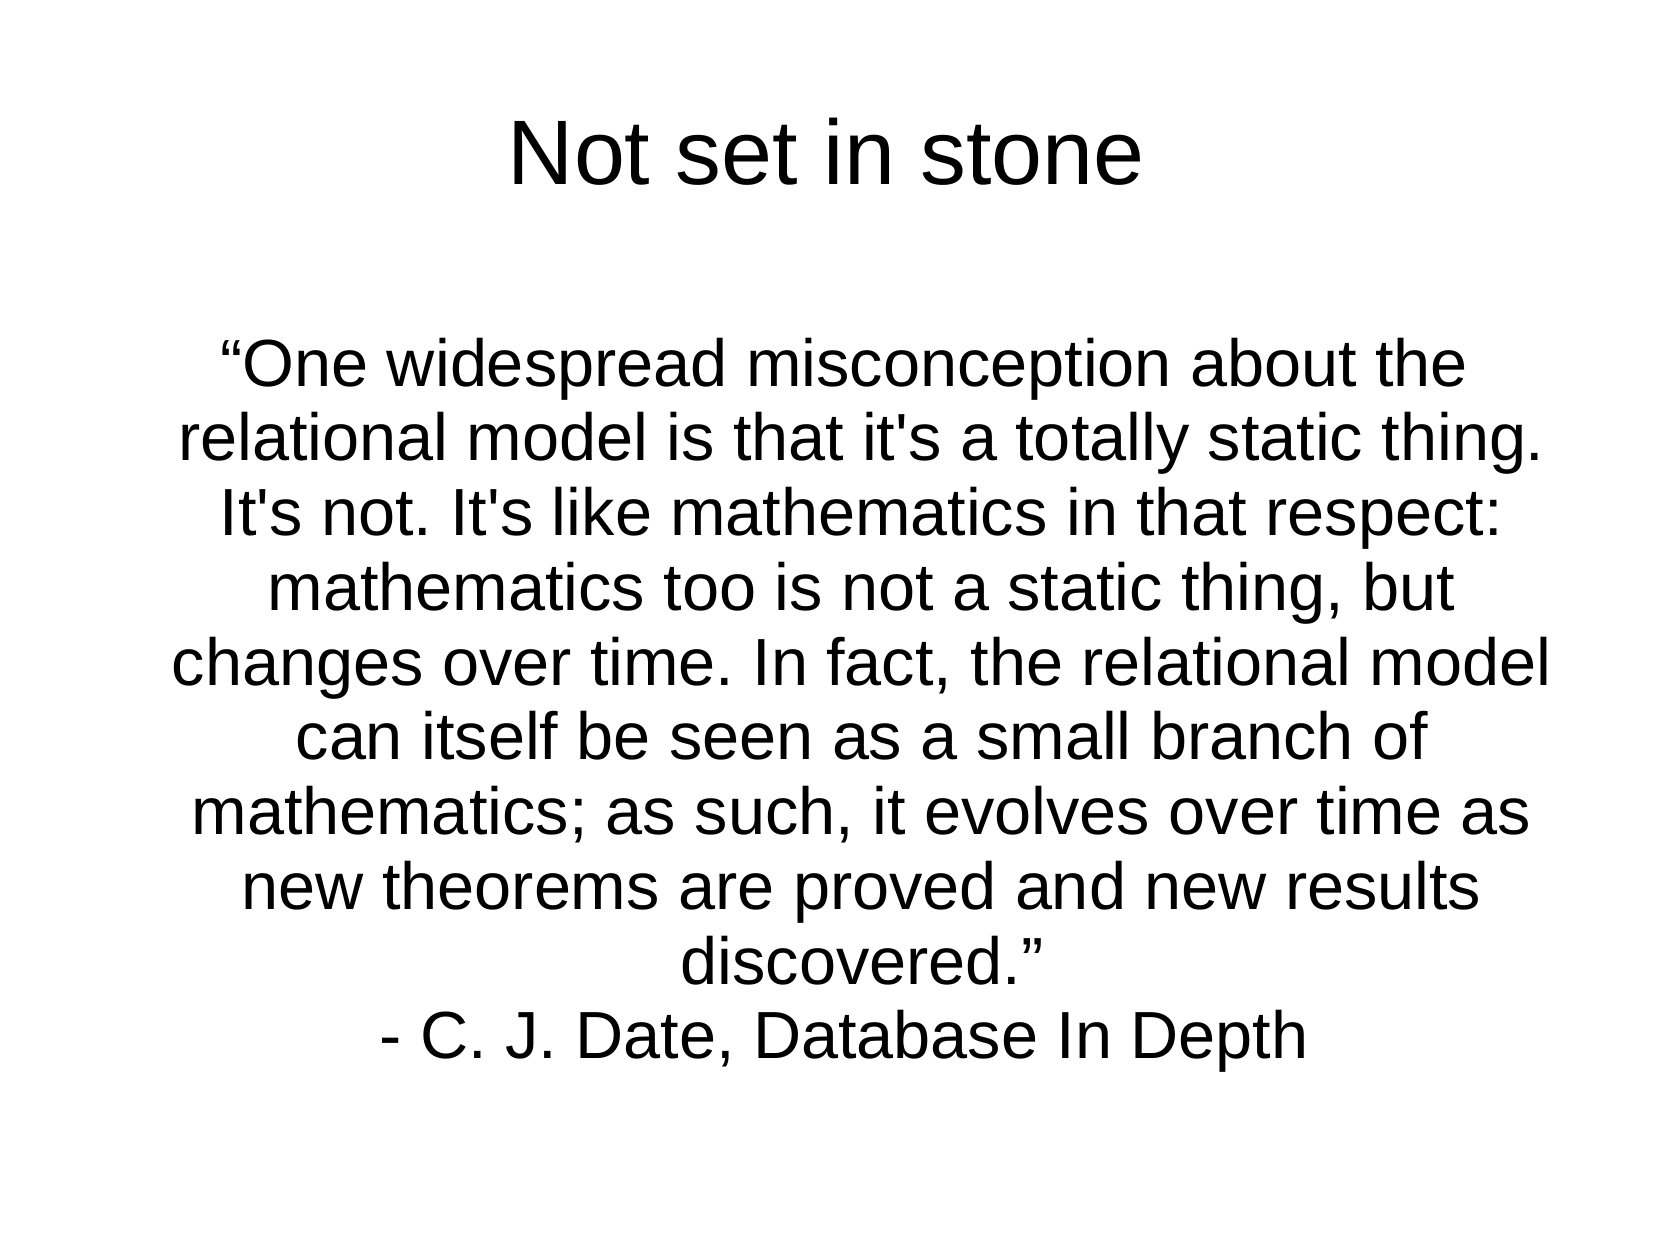

# Not set in stone
“One widespread misconception about the relational model is that it's a totally static thing. It's not. It's like mathematics in that respect: mathematics too is not a static thing, but changes over time. In fact, the relational model can itself be seen as a small branch of mathematics; as such, it evolves over time as new theorems are proved and new results discovered.”
- C. J. Date, Database In Depth